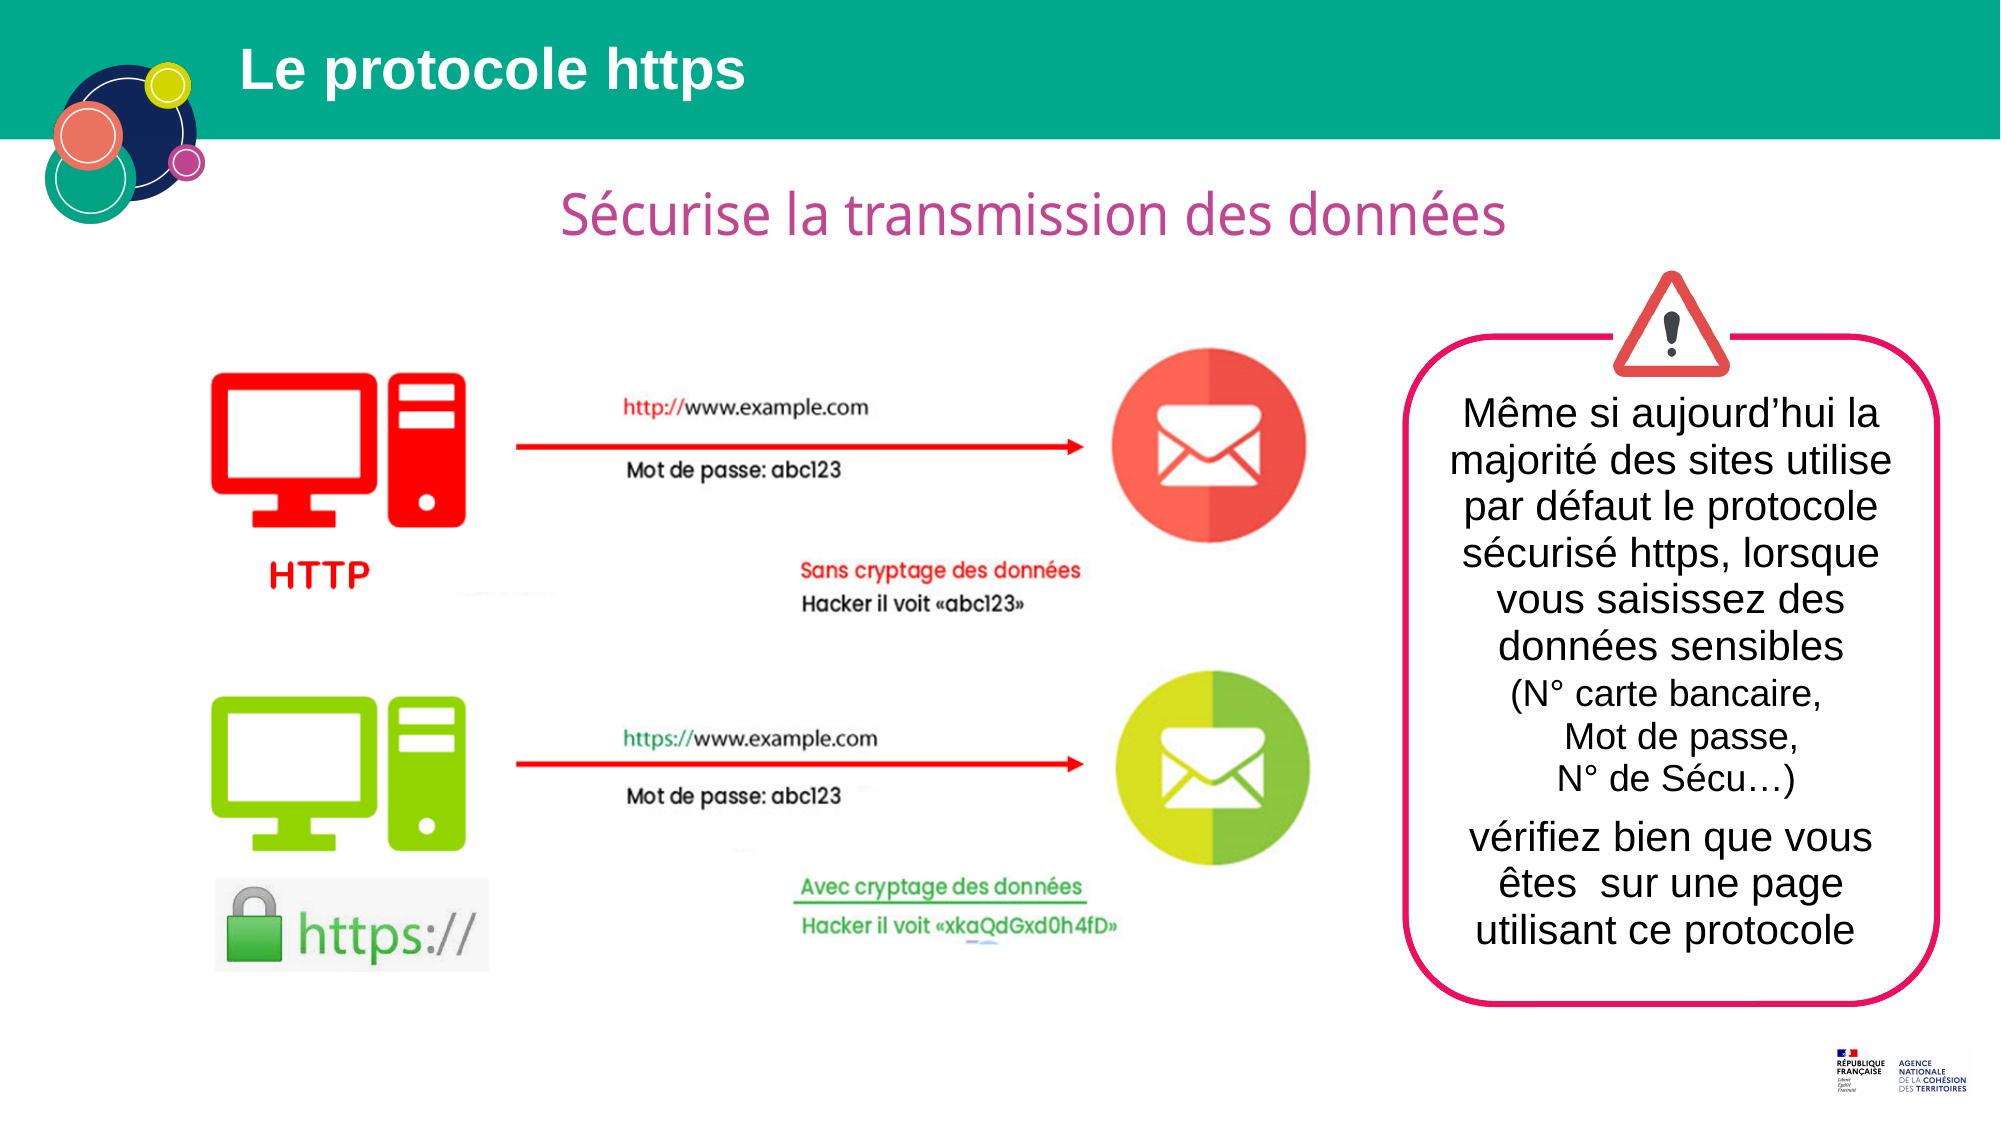

Le protocole https
Sécurise la transmission des données
1
Même si aujourd’hui la majorité des sites utilise par défaut le protocole sécurisé https, lorsque vous saisissez des données sensibles
 (N° carte bancaire,
 Mot de passe,
 N° de Sécu…)
vérifiez bien que vous êtes sur une page utilisant ce protocole
Possibilité de partager